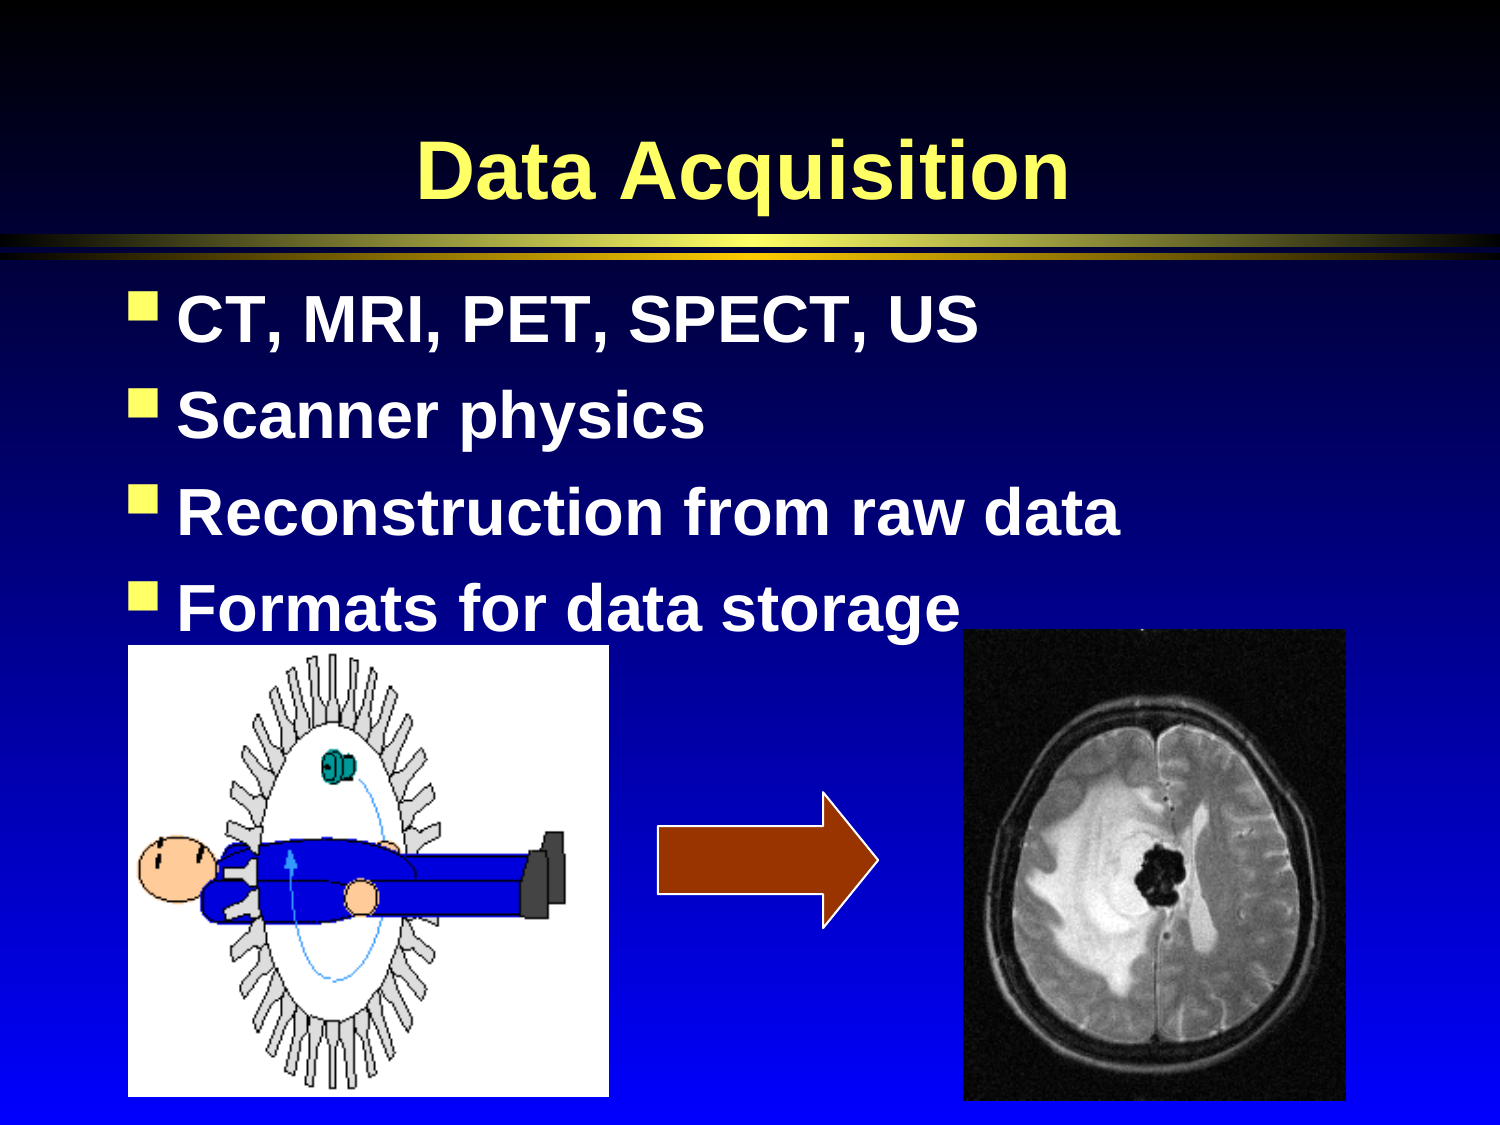

# Data Acquisition
CT, MRI, PET, SPECT, US
Scanner physics
Reconstruction from raw data
Formats for data storage